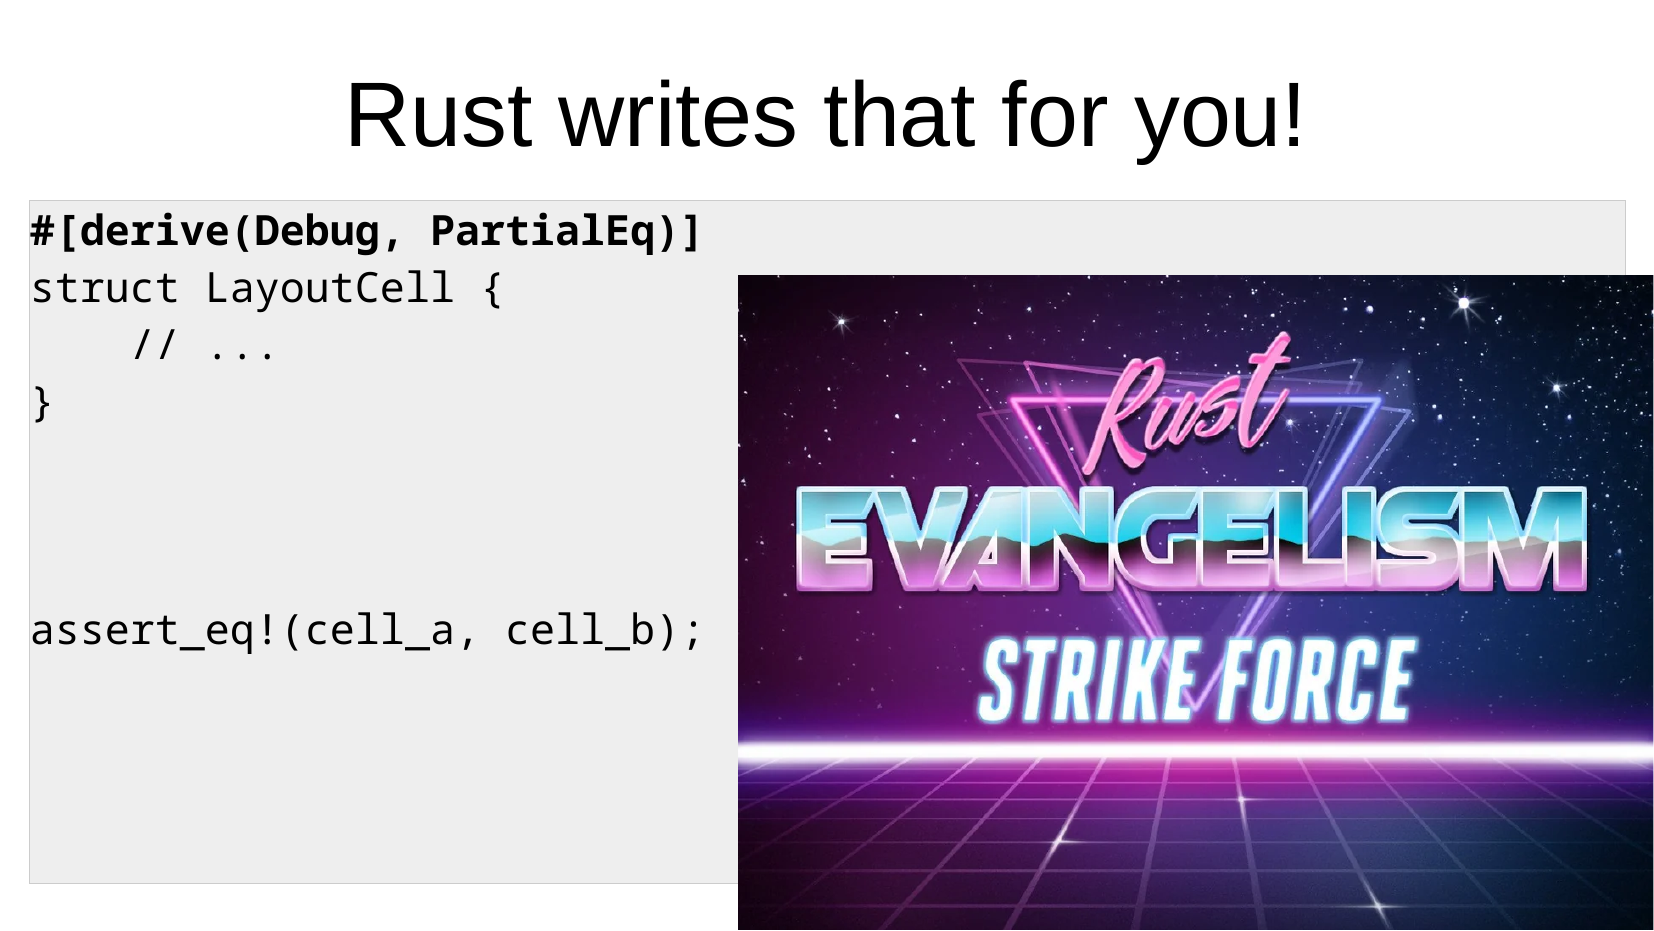

# Rust writes that for you!
#[derive(Debug, PartialEq)]
struct LayoutCell {
 // ...
}
assert_eq!(cell_a, cell_b);